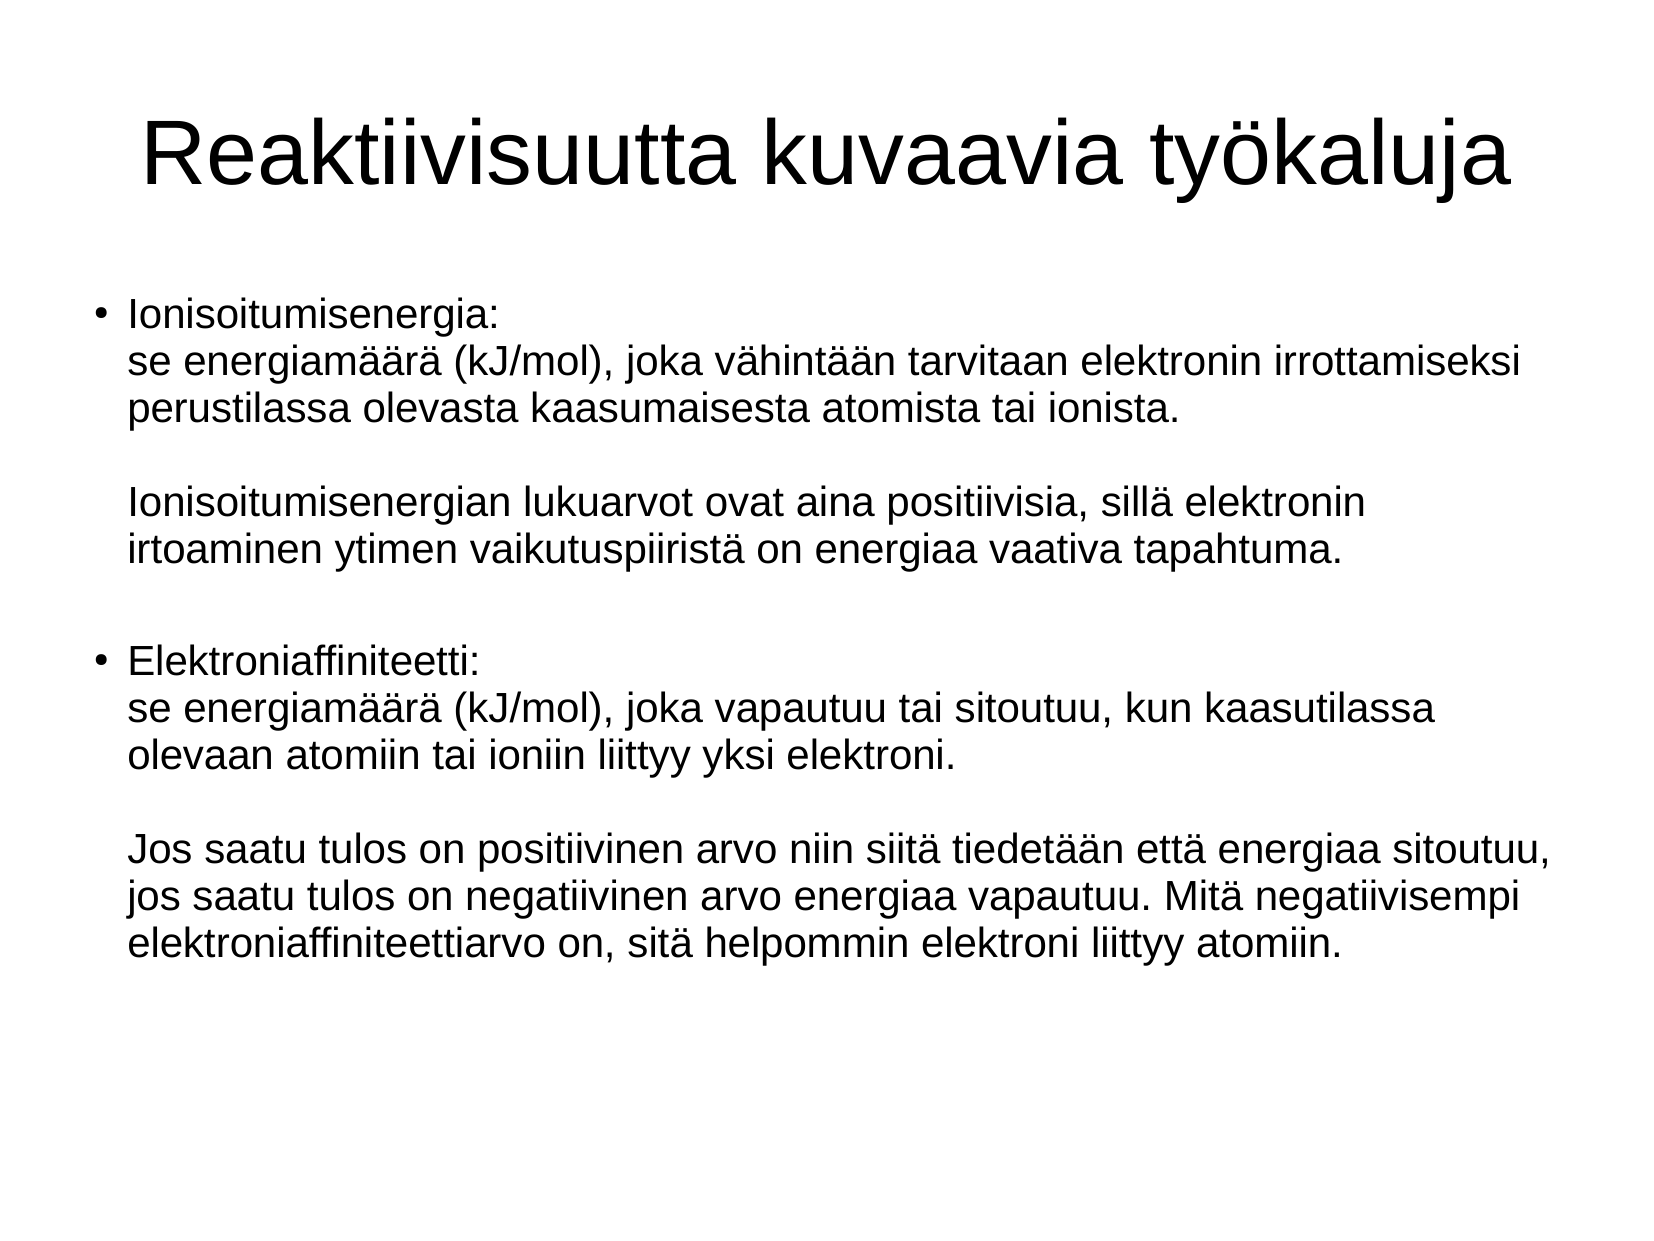

# Reaktiivisuutta kuvaavia työkaluja
Ionisoitumisenergia:
se energiamäärä (kJ/mol), joka vähintään tarvitaan elektronin irrottamiseksi perustilassa olevasta kaasumaisesta atomista tai ionista.
Ionisoitumisenergian lukuarvot ovat aina positiivisia, sillä elektronin irtoaminen ytimen vaikutuspiiristä on energiaa vaativa tapahtuma.
Elektroniaffiniteetti:
se energiamäärä (kJ/mol), joka vapautuu tai sitoutuu, kun kaasutilassa olevaan atomiin tai ioniin liittyy yksi elektroni.
Jos saatu tulos on positiivinen arvo niin siitä tiedetään että energiaa sitoutuu, jos saatu tulos on negatiivinen arvo energiaa vapautuu. Mitä negatiivisempi elektroniaffiniteettiarvo on, sitä helpommin elektroni liittyy atomiin.